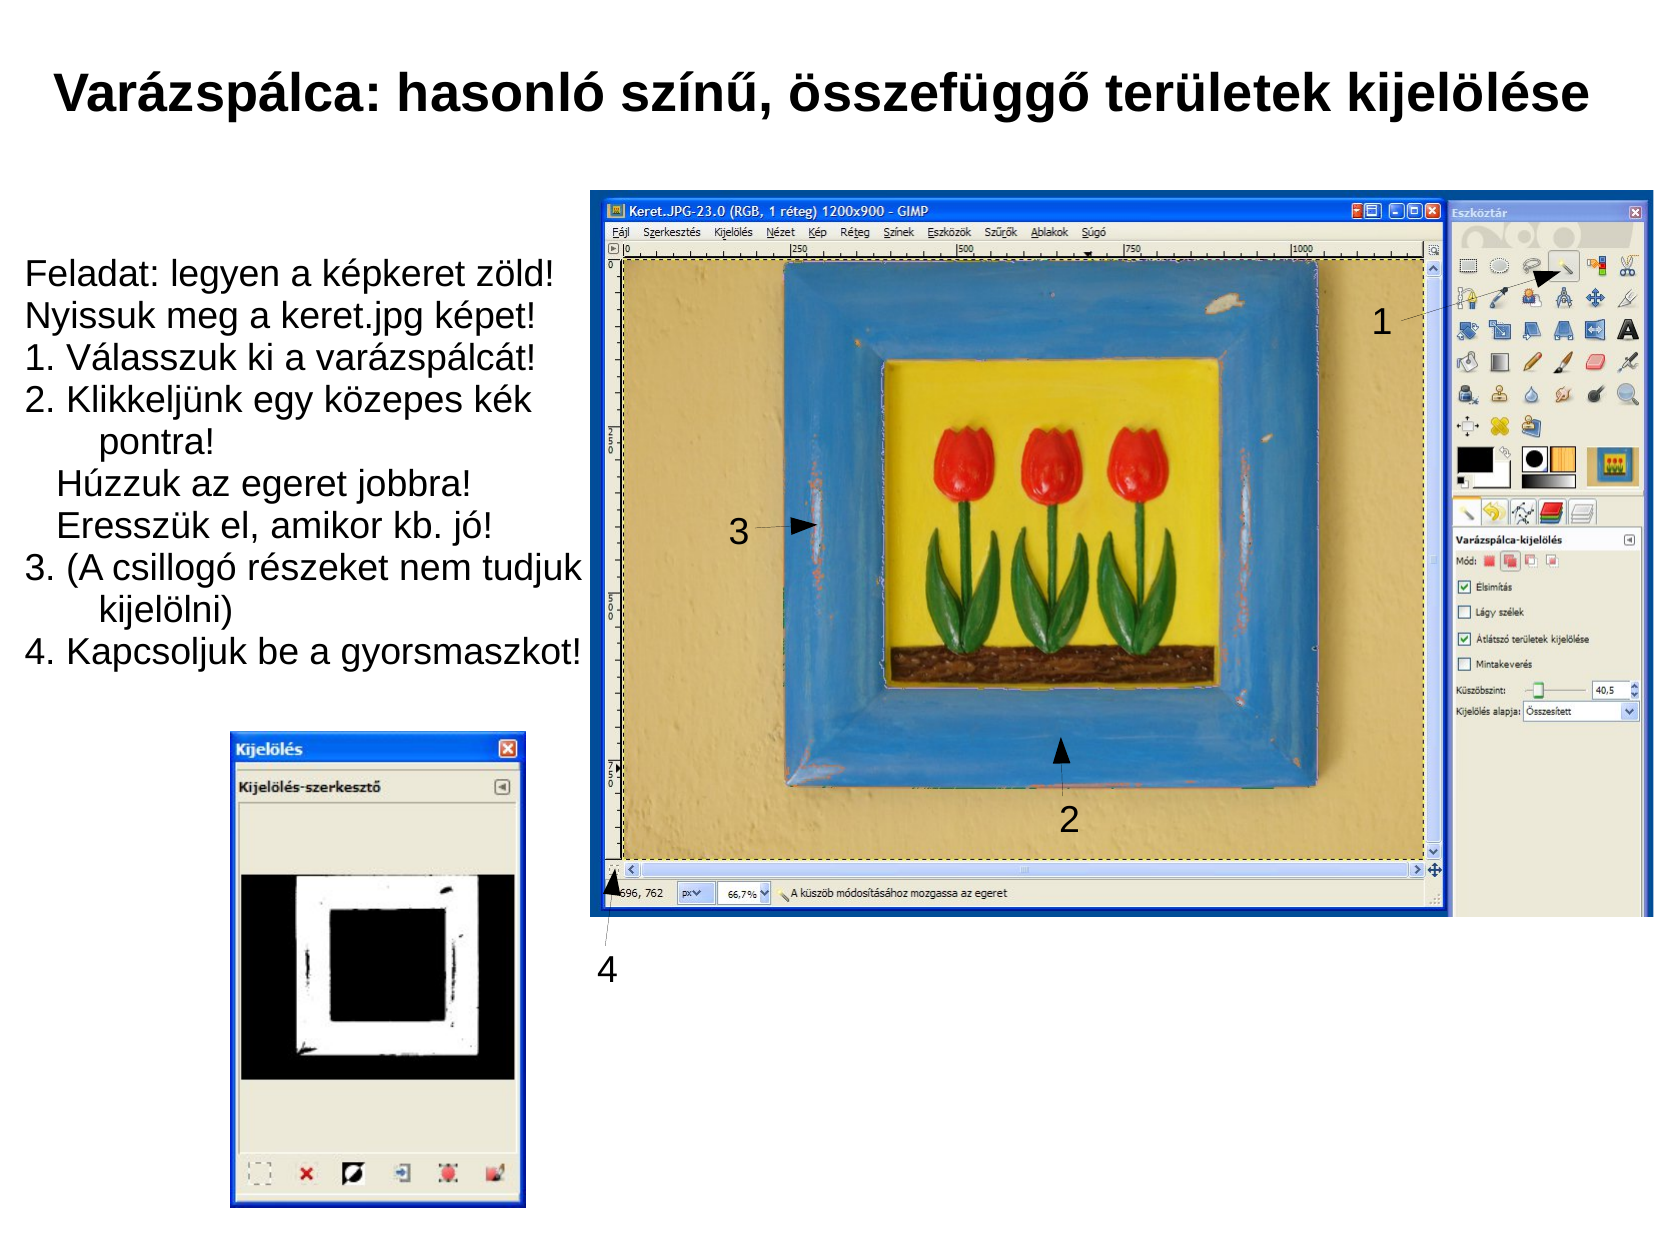

Varázspálca: hasonló színű, összefüggő területek kijelölése
Feladat: legyen a képkeret zöld!
Nyissuk meg a keret.jpg képet!
1. Válasszuk ki a varázspálcát!
2. Klikkeljünk egy közepes kék
	pontra!
 Húzzuk az egeret jobbra!
 Eresszük el, amikor kb. jó!
3. (A csillogó részeket nem tudjuk
	kijelölni)
4. Kapcsoljuk be a gyorsmaszkot!
1
3
2
4